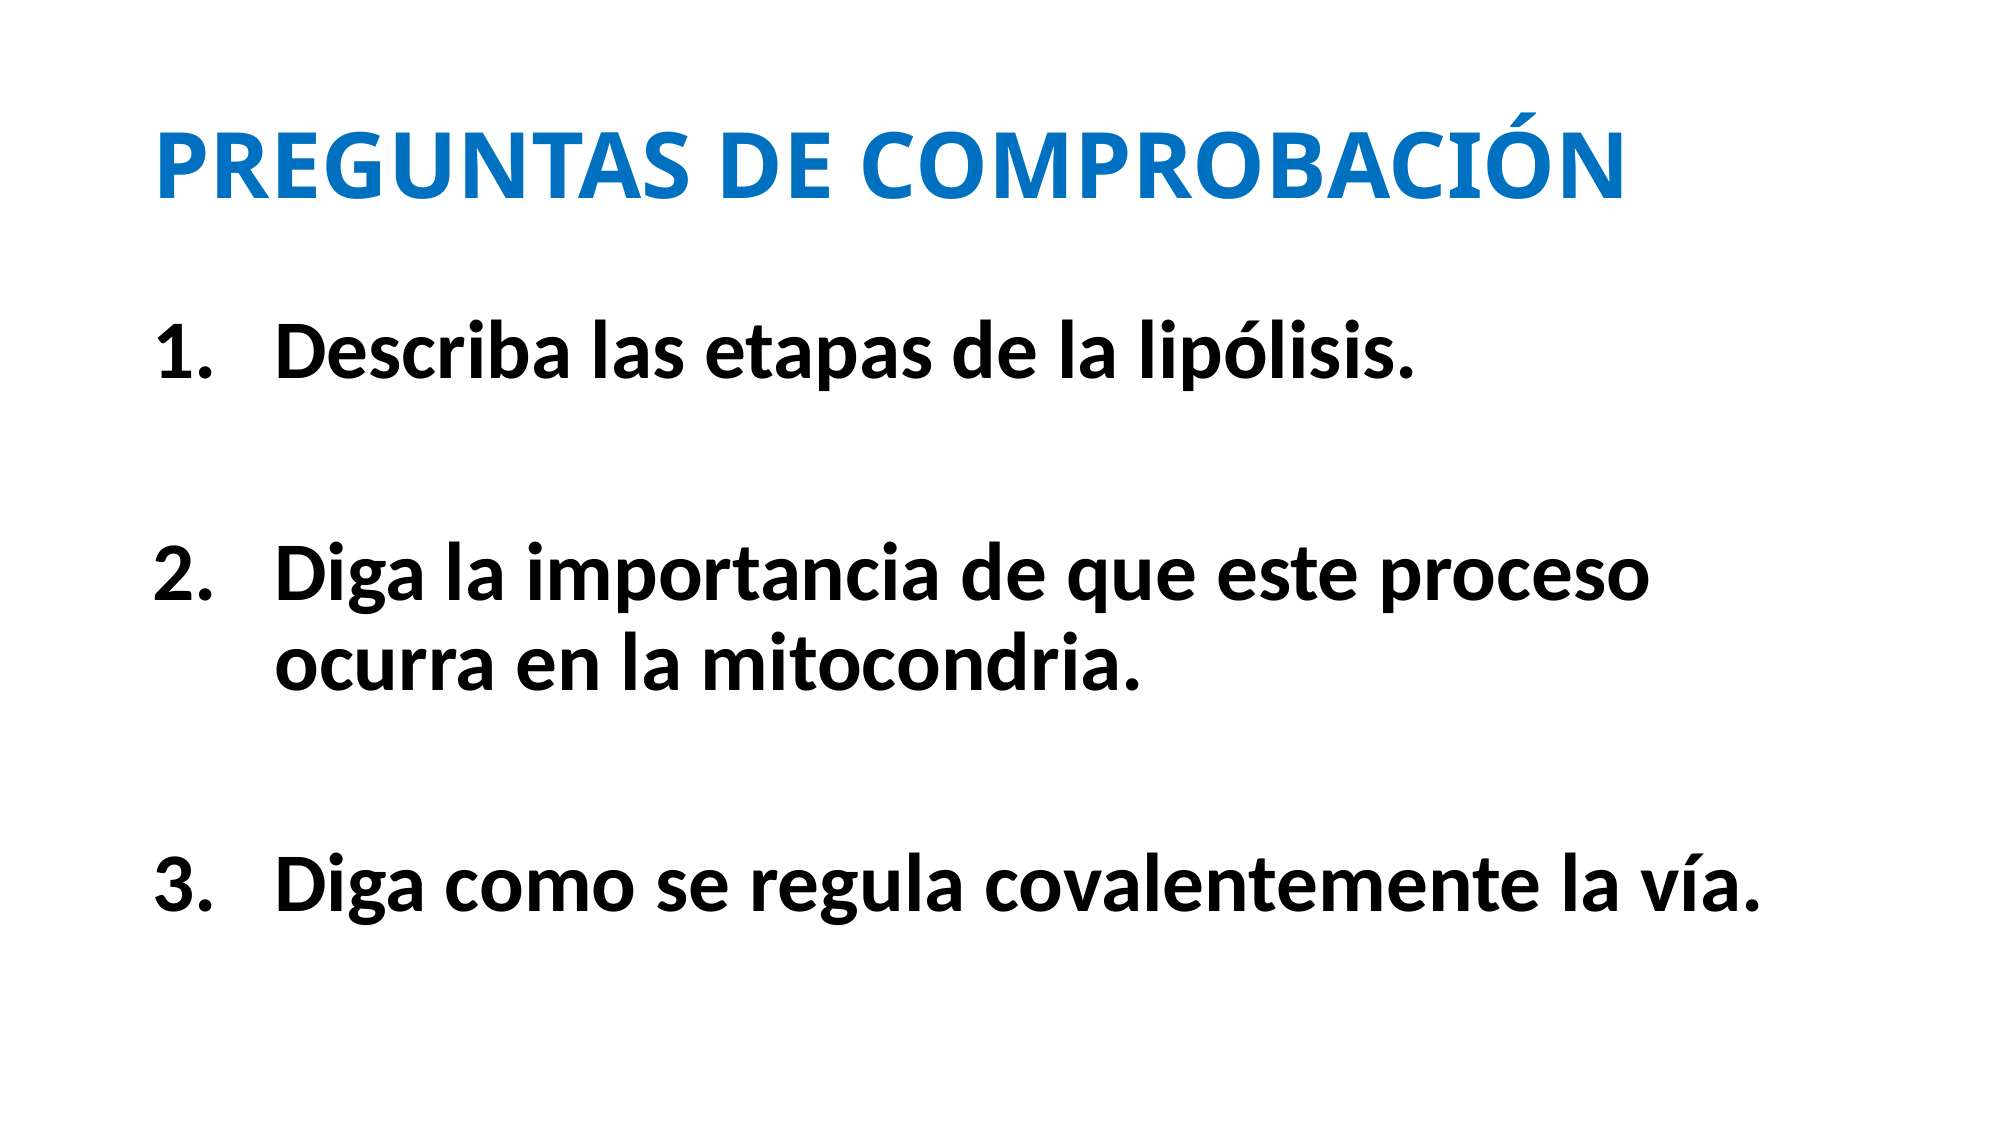

# PREGUNTAS DE COMPROBACIÓN
Describa las etapas de la lipólisis.
Diga la importancia de que este proceso ocurra en la mitocondria.
Diga como se regula covalentemente la vía.